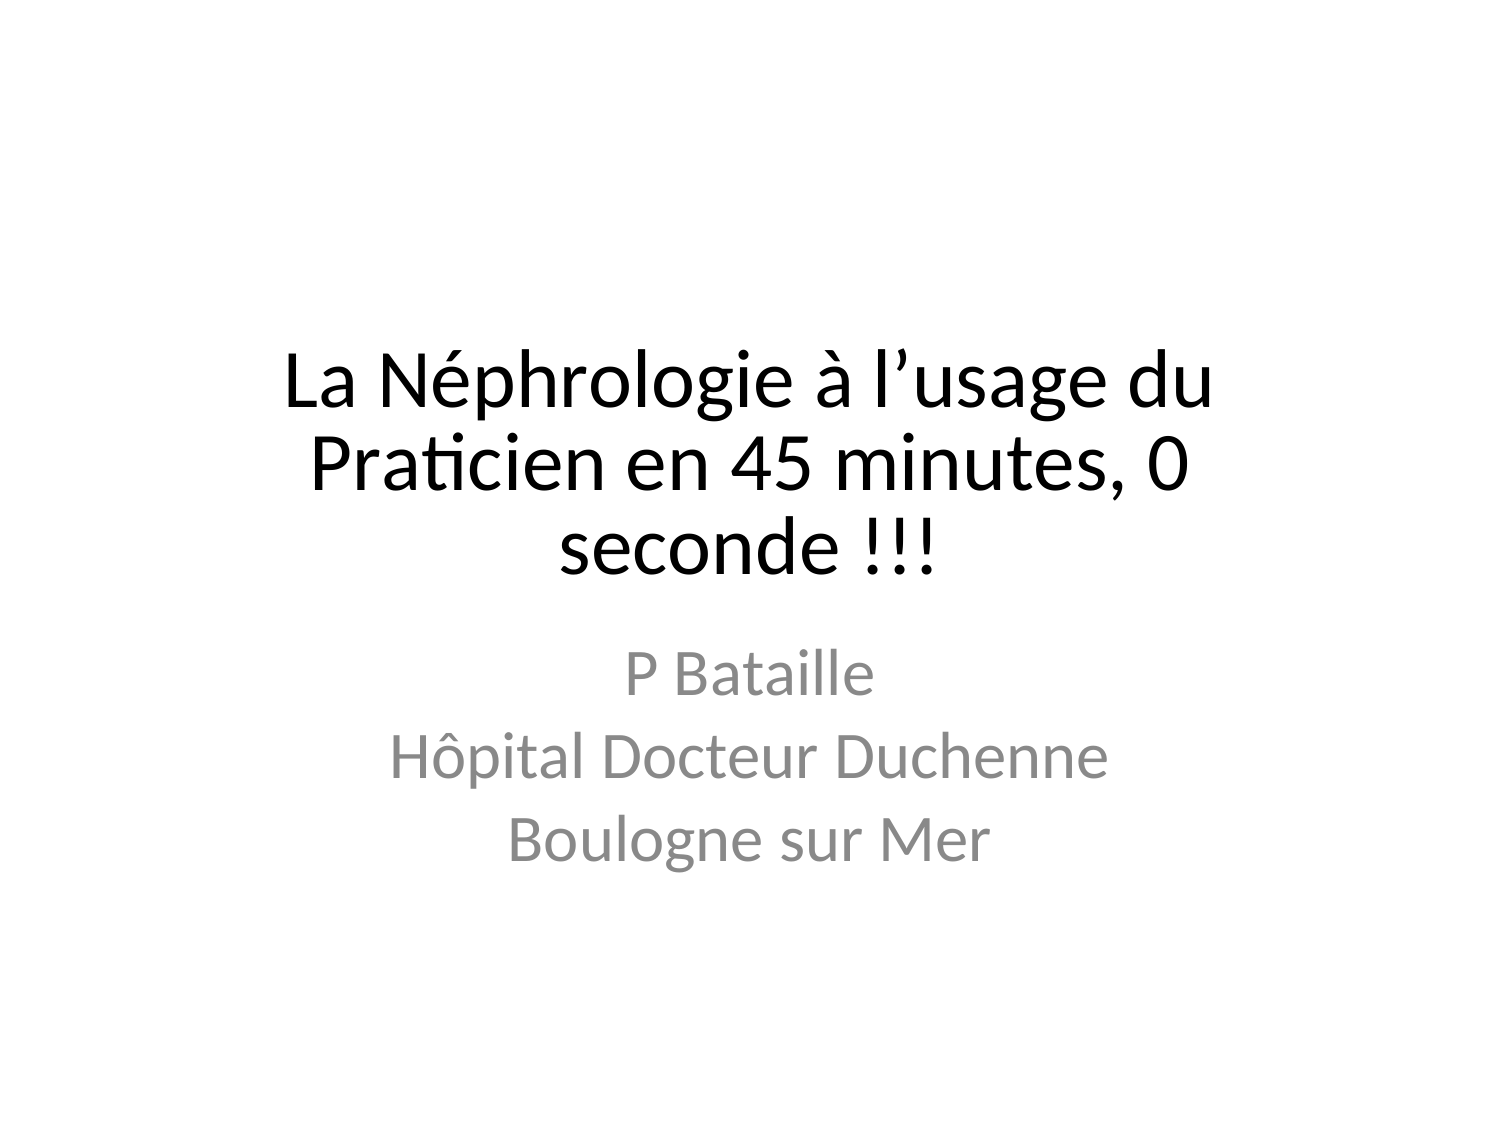

# La Néphrologie à l’usage du Praticien en 45 minutes, 0 seconde !!!
P Bataille
Hôpital Docteur Duchenne
Boulogne sur Mer